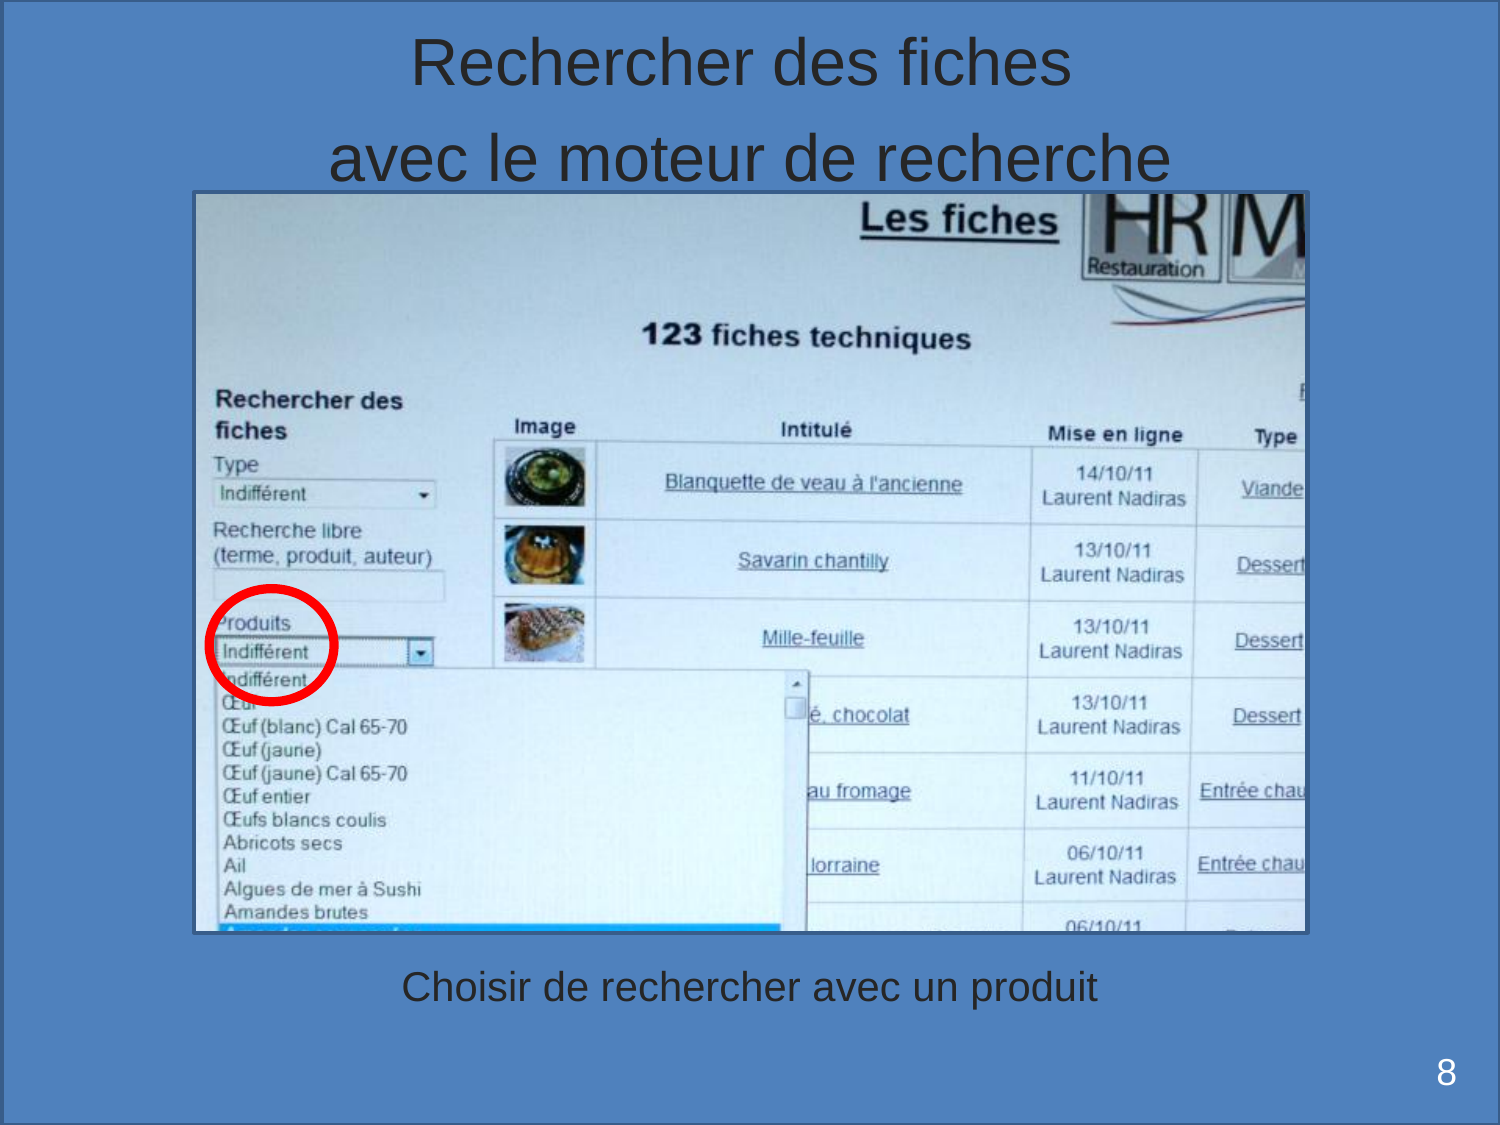

Rechercher des fiches
avec le moteur de recherche
# Choisir de rechercher avec un produit